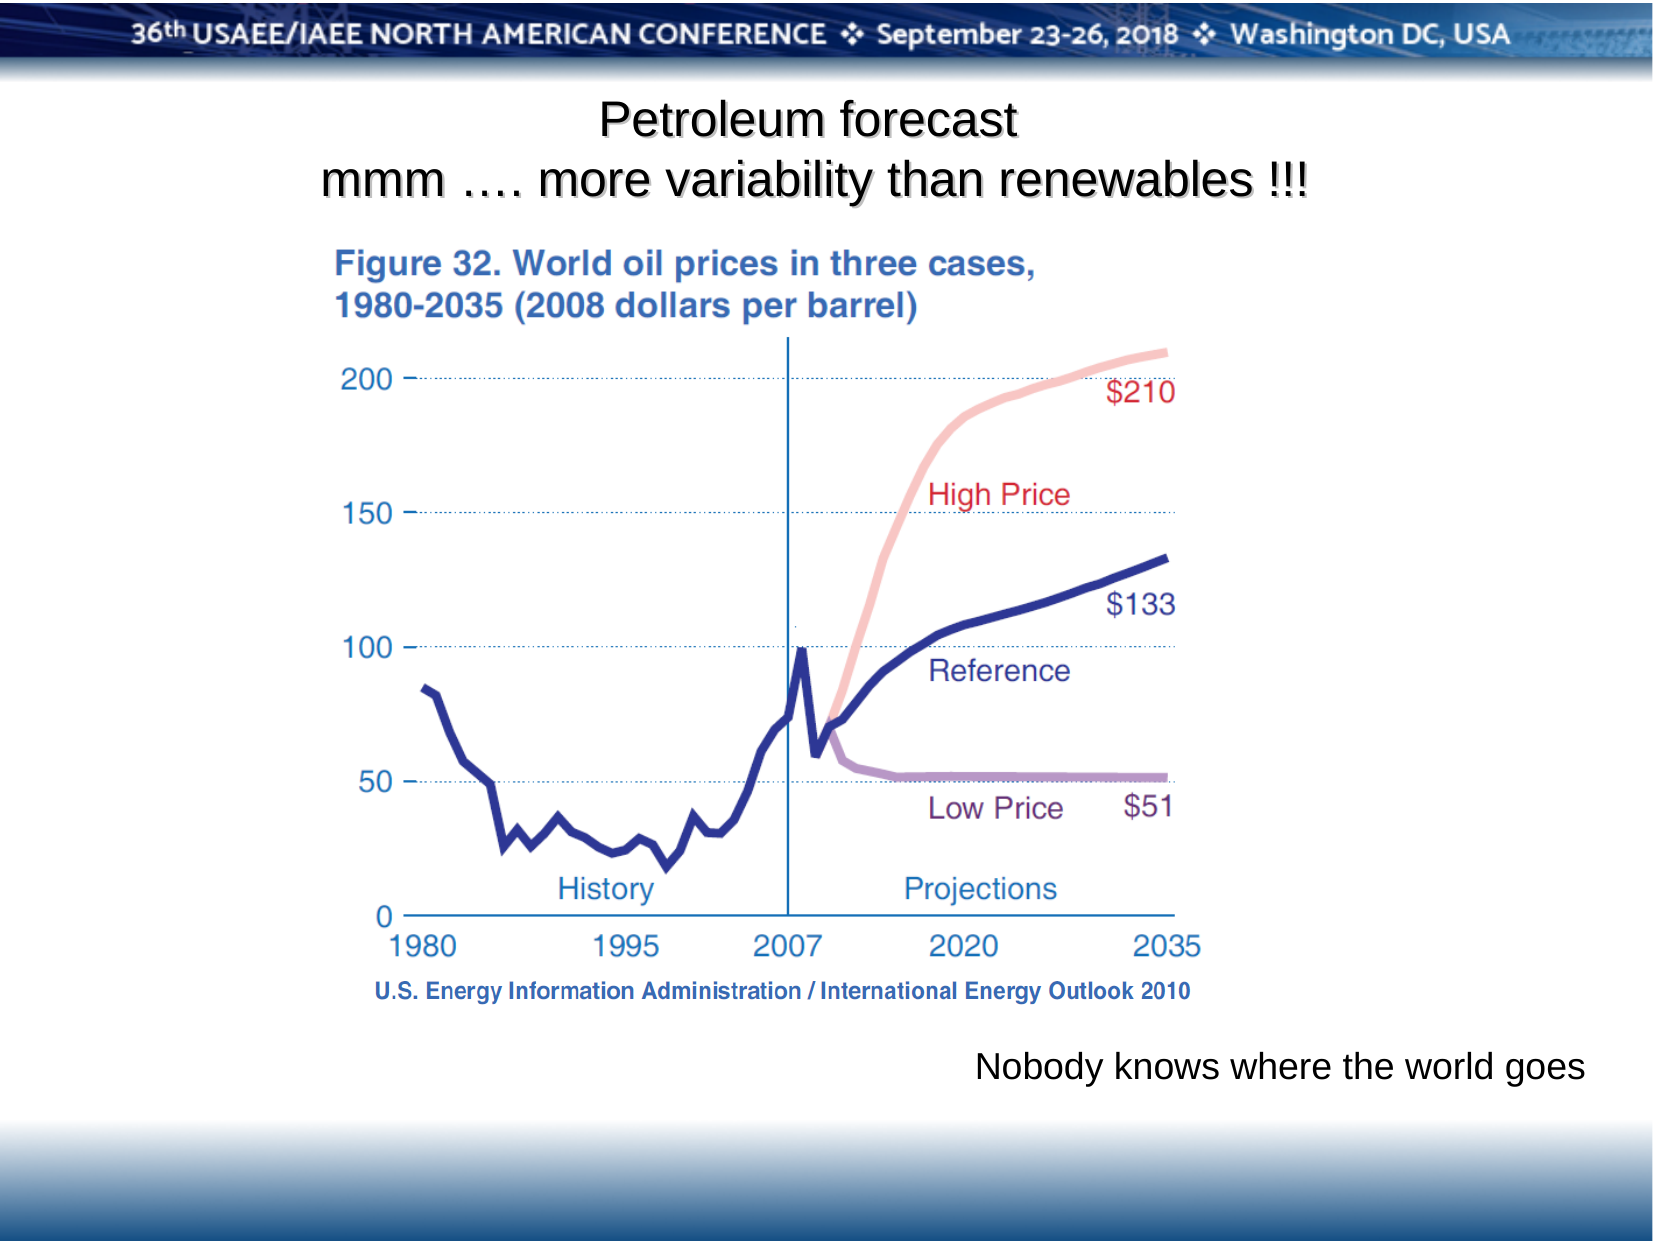

# Petroleum forecast mmm …. more variability than renewables !!!
Nobody knows where the world goes